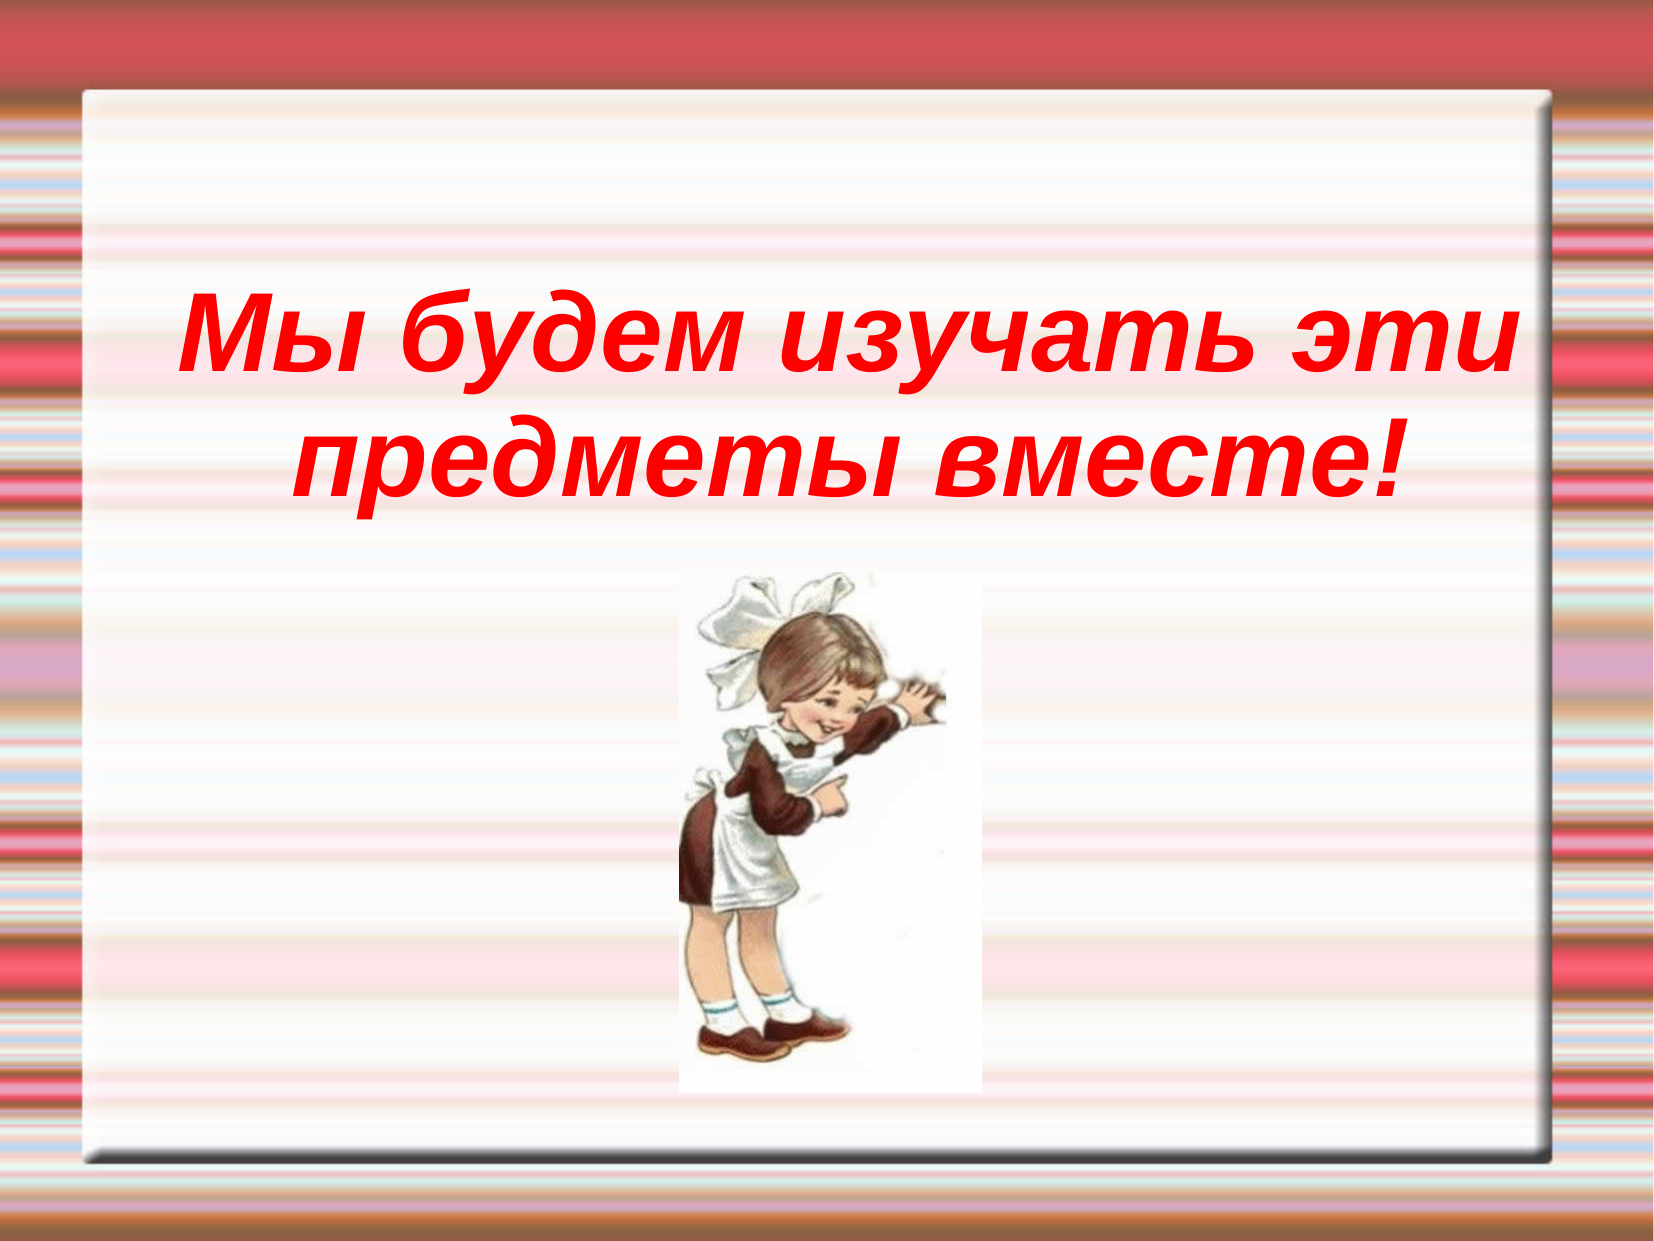

# Мы будем изучать эти предметы вместе!